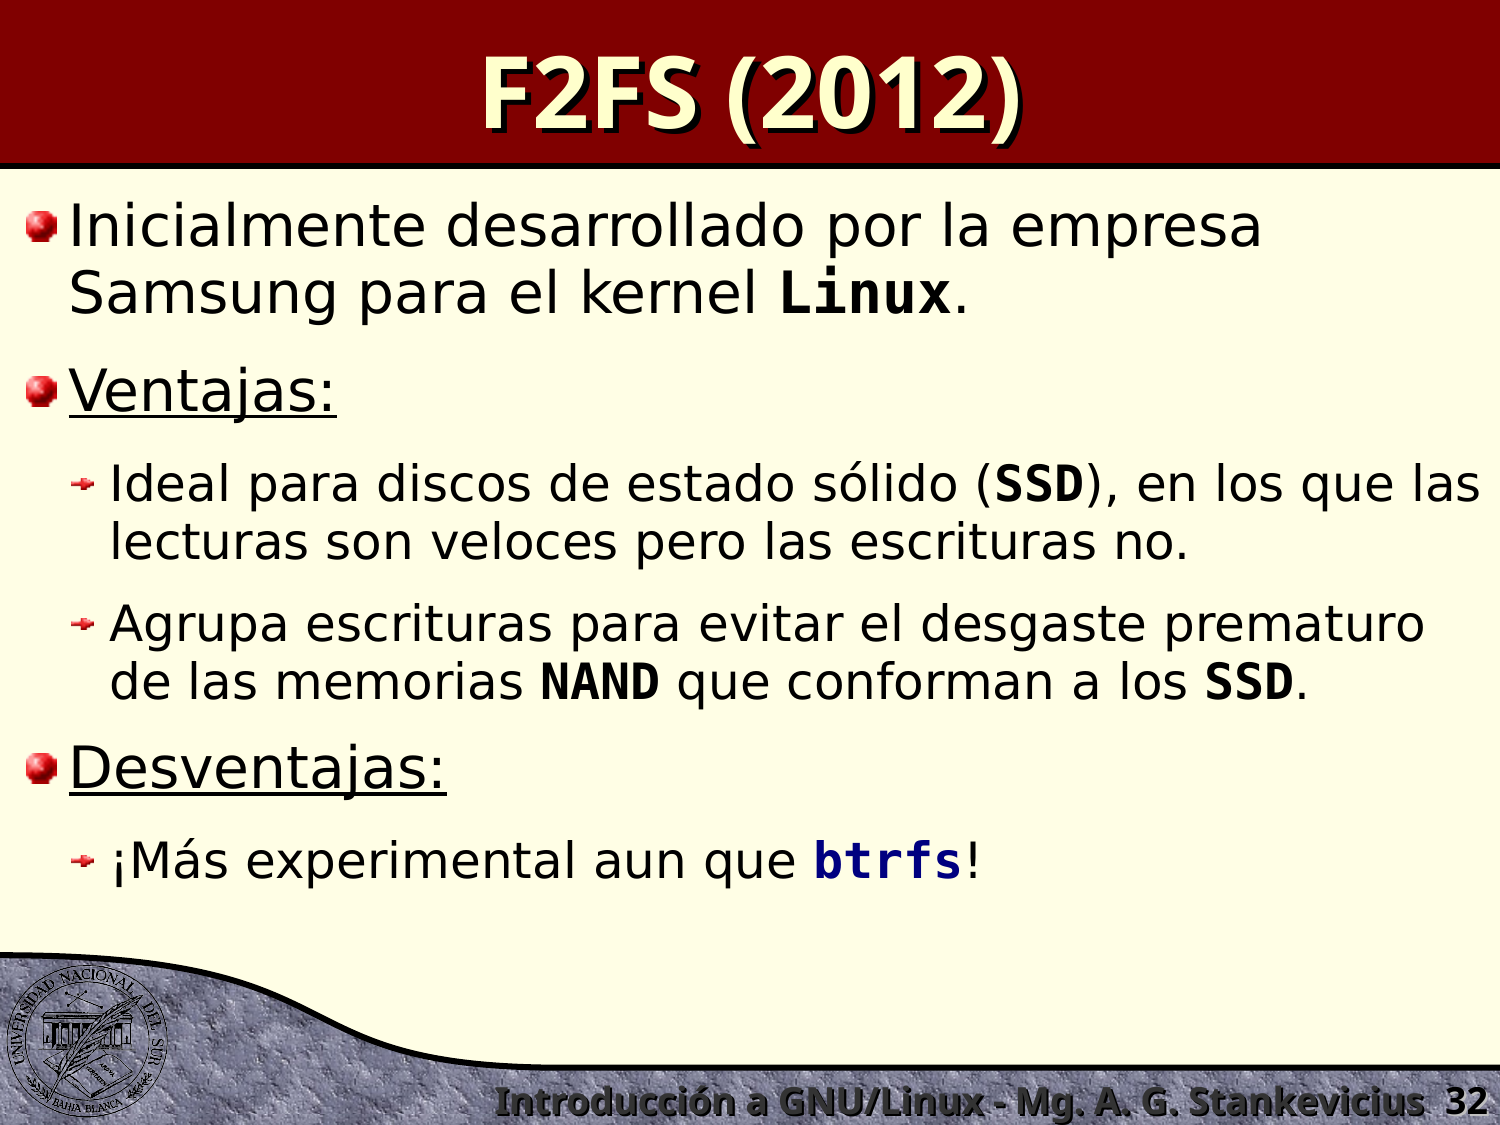

# F2FS (2012)
Inicialmente desarrollado por la empresa Samsung para el kernel Linux.
Ventajas:
Ideal para discos de estado sólido (SSD), en los que las lecturas son veloces pero las escrituras no.
Agrupa escrituras para evitar el desgaste prematuro de las memorias NAND que conforman a los SSD.
Desventajas:
¡Más experimental aun que btrfs!
32